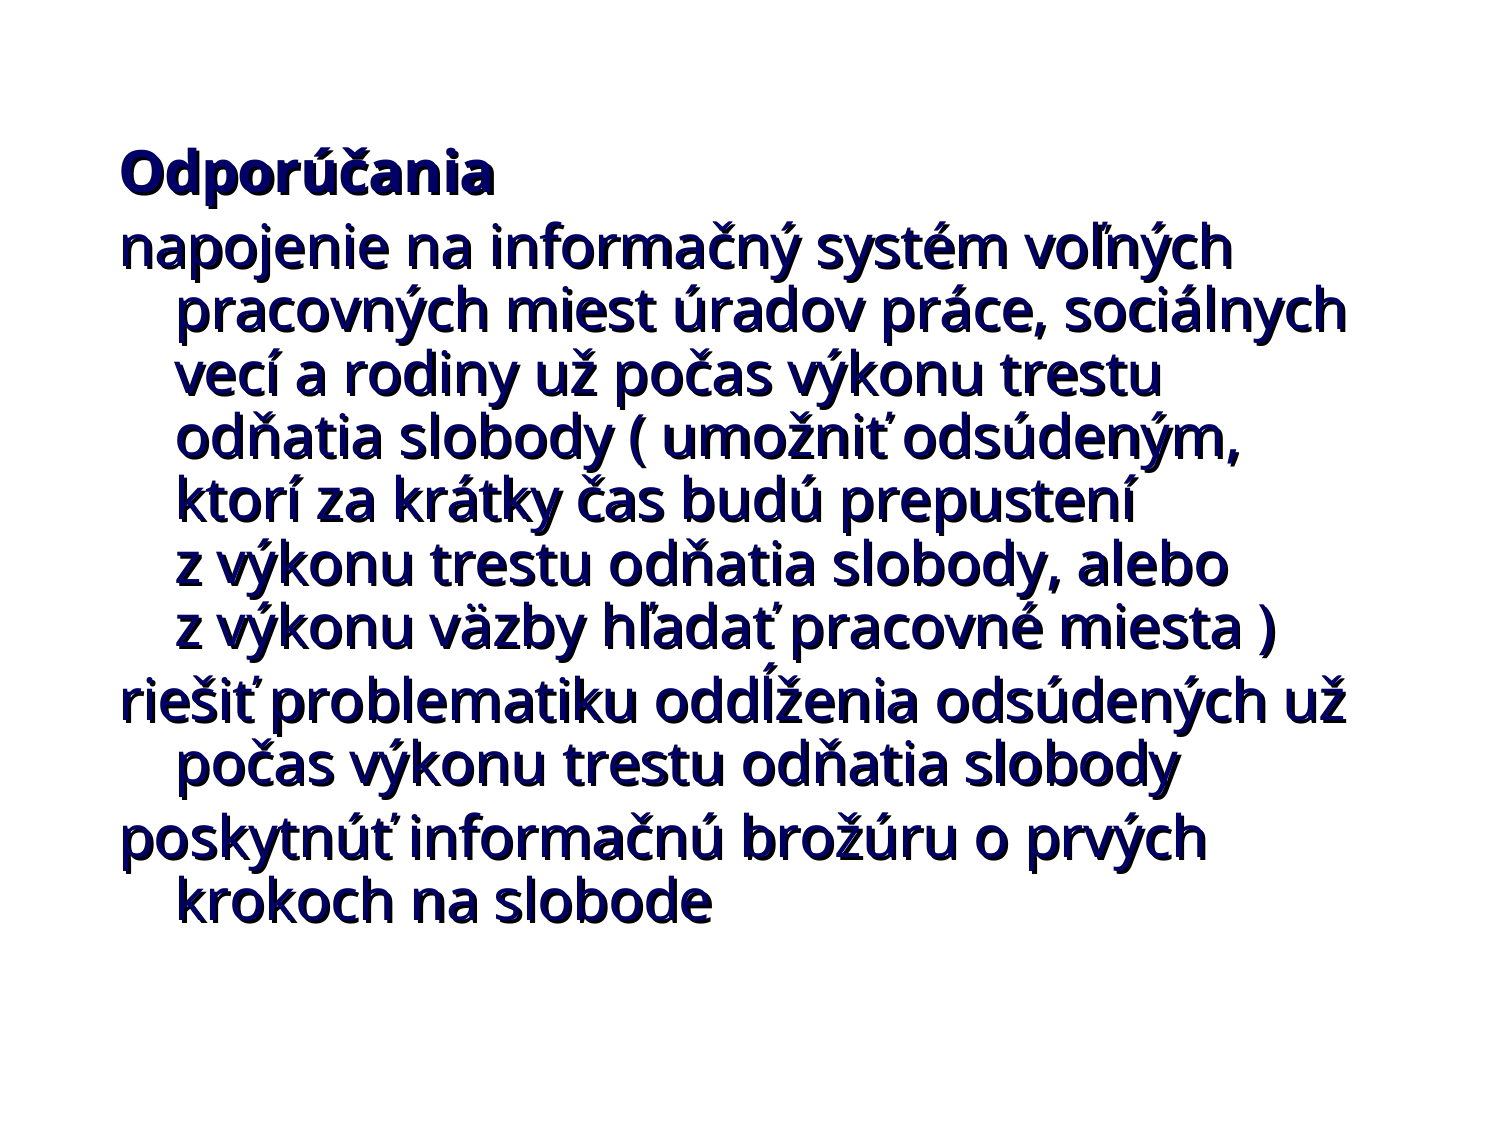

# Odporúčania
napojenie na informačný systém voľných pracovných miest úradov práce, sociálnych vecí a rodiny už počas výkonu trestu odňatia slobody ( umožniť odsúdeným, ktorí za krátky čas budú prepustení z výkonu trestu odňatia slobody, alebo z výkonu väzby hľadať pracovné miesta )
riešiť problematiku oddĺženia odsúdených už počas výkonu trestu odňatia slobody
poskytnúť informačnú brožúru o prvých krokoch na slobode
24